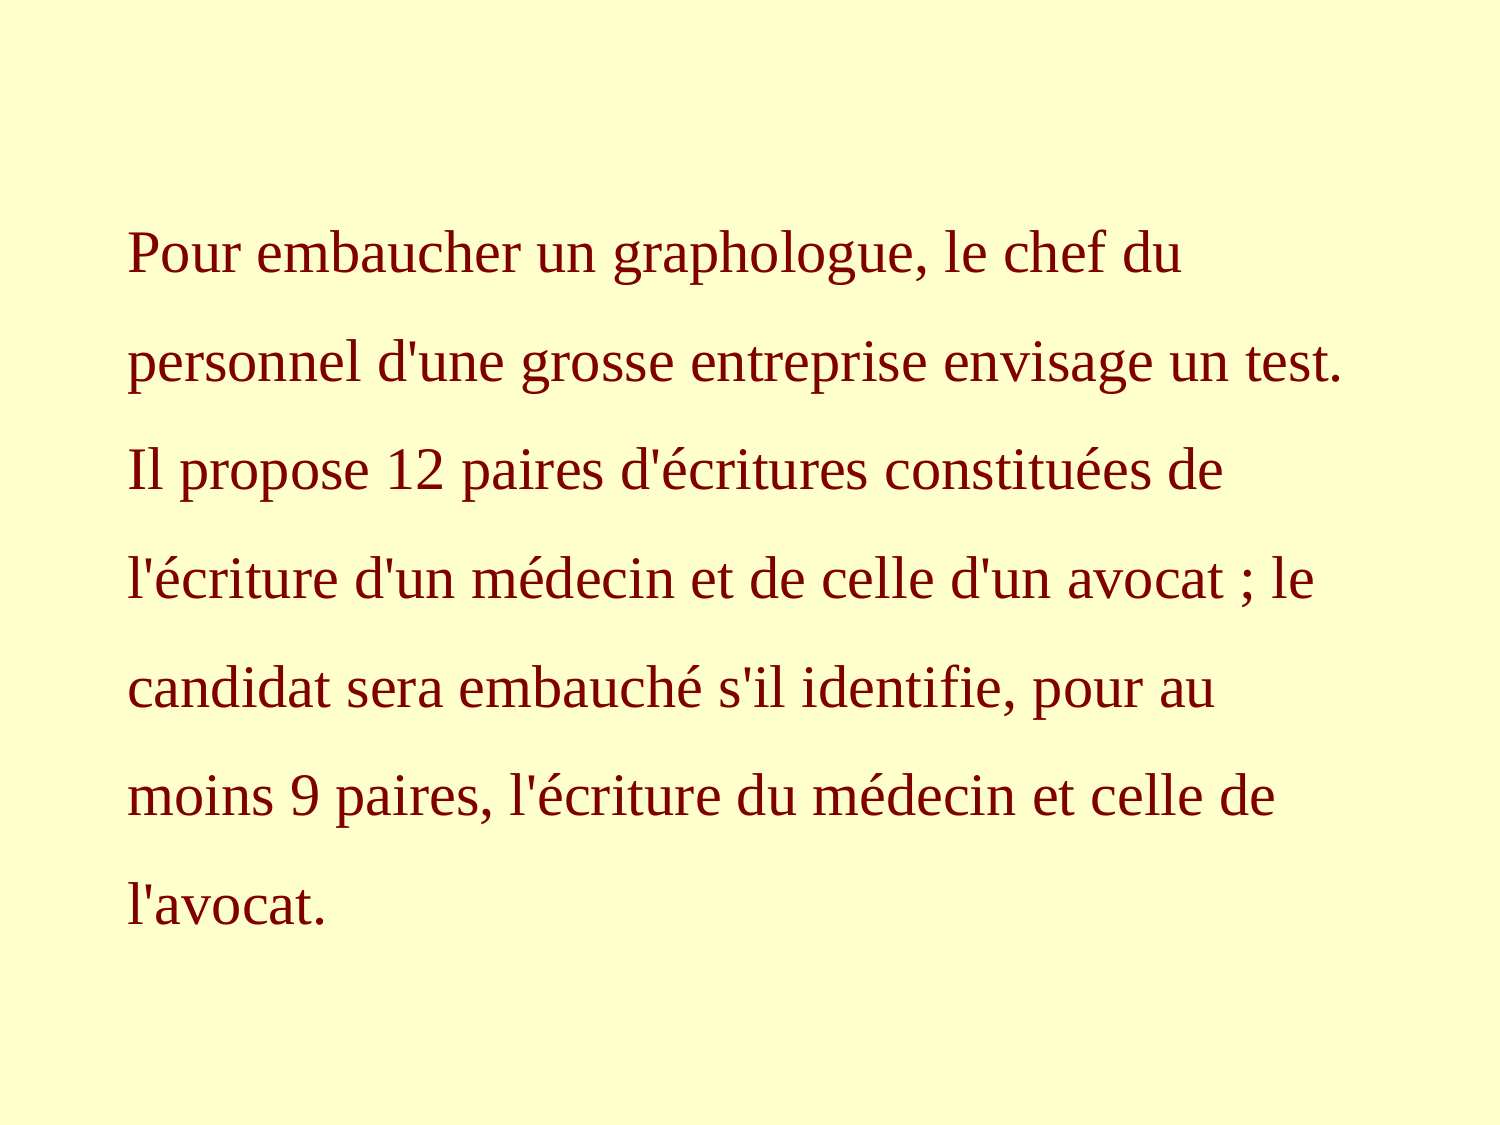

# Pour embaucher un graphologue, le chef du personnel d'une grosse entreprise envisage un test. Il propose 12 paires d'écritures constituées de l'écriture d'un médecin et de celle d'un avocat ; le candidat sera embauché s'il identifie, pour au moins 9 paires, l'écriture du médecin et celle de l'avocat.